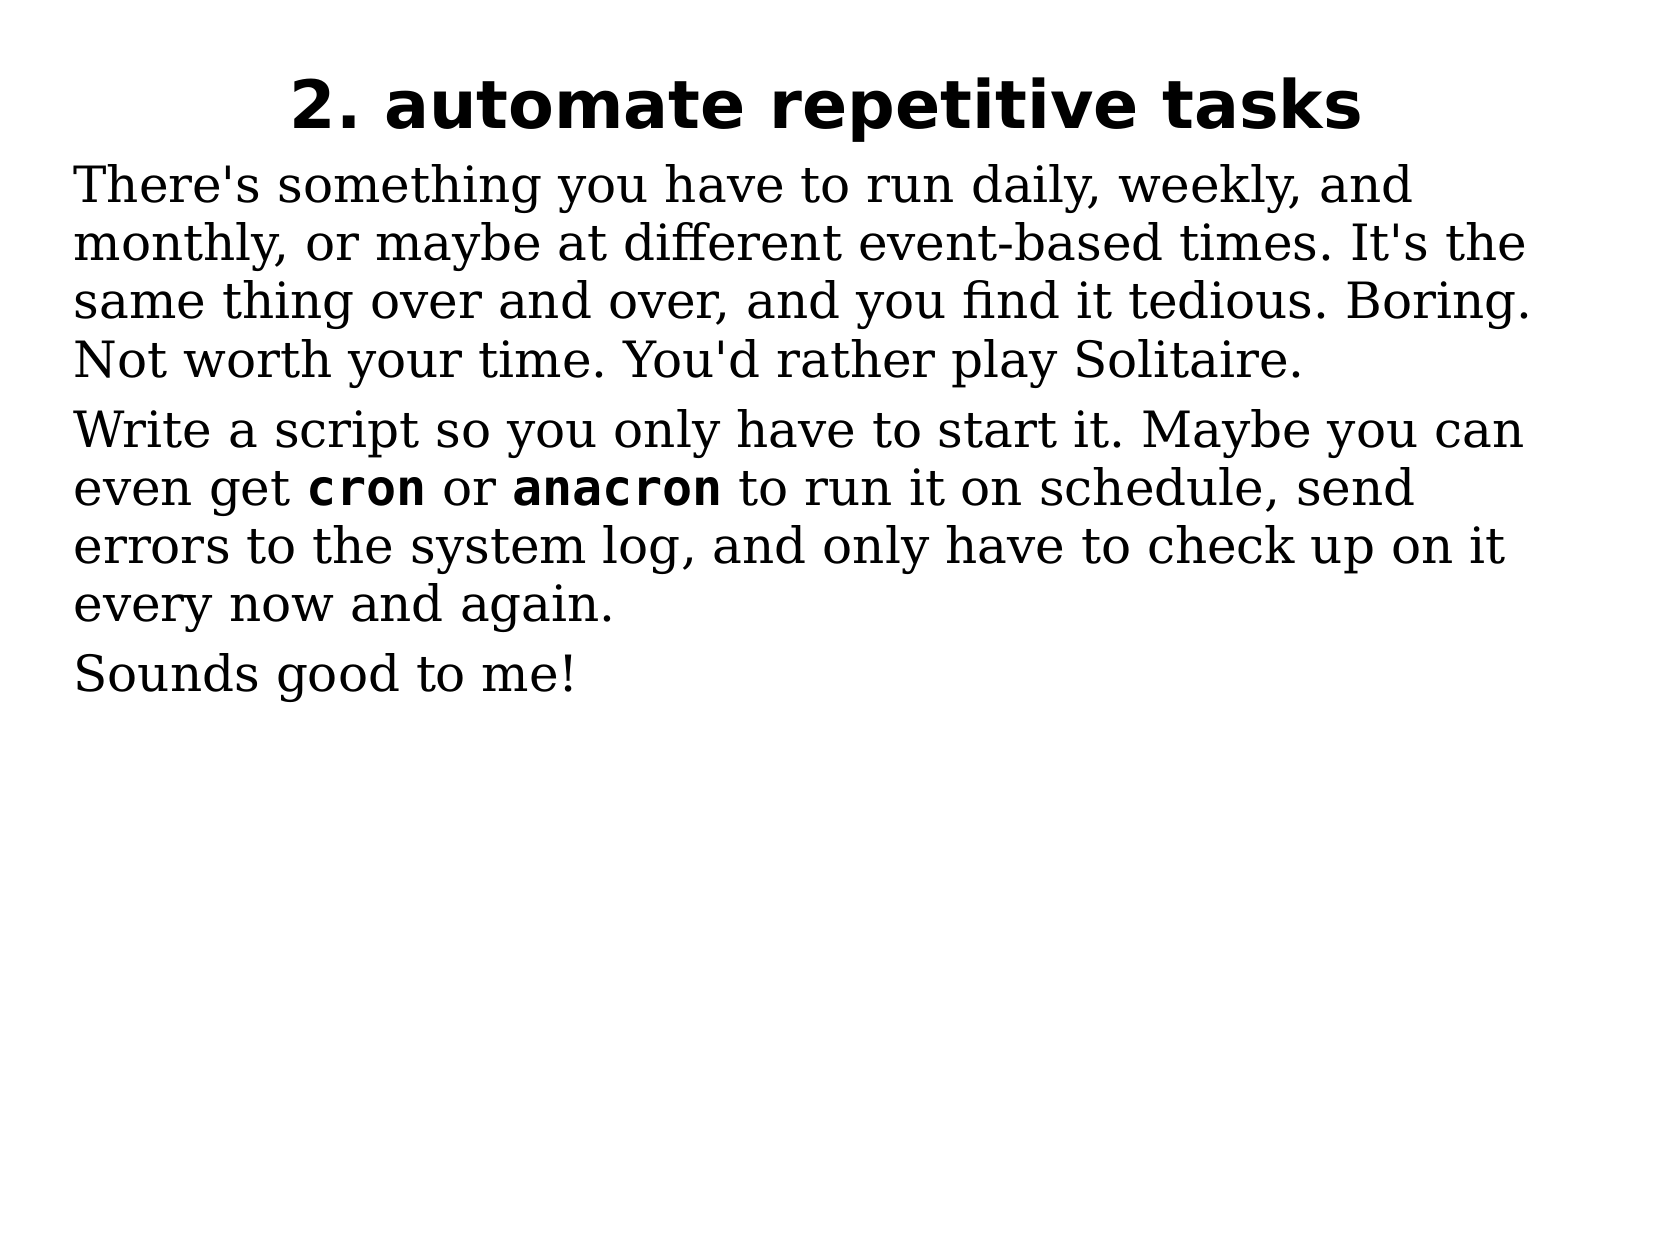

2. automate repetitive tasks
There's something you have to run daily, weekly, and monthly, or maybe at different event-based times. It's the same thing over and over, and you find it tedious. Boring. Not worth your time. You'd rather play Solitaire.
Write a script so you only have to start it. Maybe you can even get cron or anacron to run it on schedule, send errors to the system log, and only have to check up on it every now and again.
Sounds good to me!